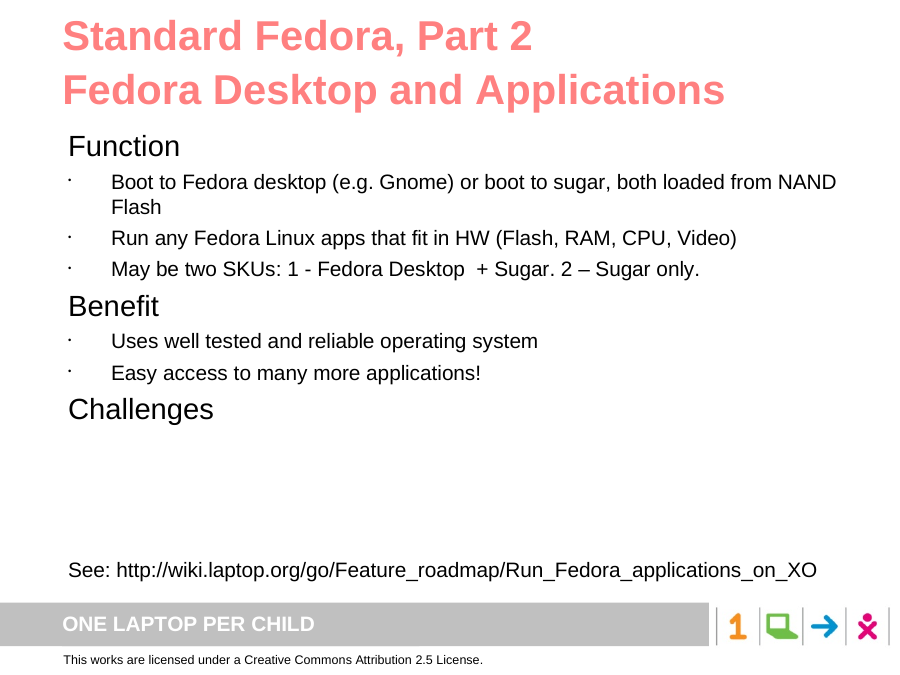

Standard Fedora, Part 2
Fedora Desktop and Applications
Function
Boot to Fedora desktop (e.g. Gnome) or boot to sugar, both loaded from NAND Flash
Run any Fedora Linux apps that fit in HW (Flash, RAM, CPU, Video)‏
May be two SKUs: 1 - Fedora Desktop + Sugar. 2 – Sugar only.
Benefit
Uses well tested and reliable operating system
Easy access to many more applications!
Challenges
No easy way to pass files between Sugar/Fedora
No special install, collaboration, mesh, upgrade or server features
Need to choose minimal set of Fedora code (see 1 or 2 SKUs above)‏
See: http://wiki.laptop.org/go/Feature_roadmap/Run_Fedora_applications_on_XO